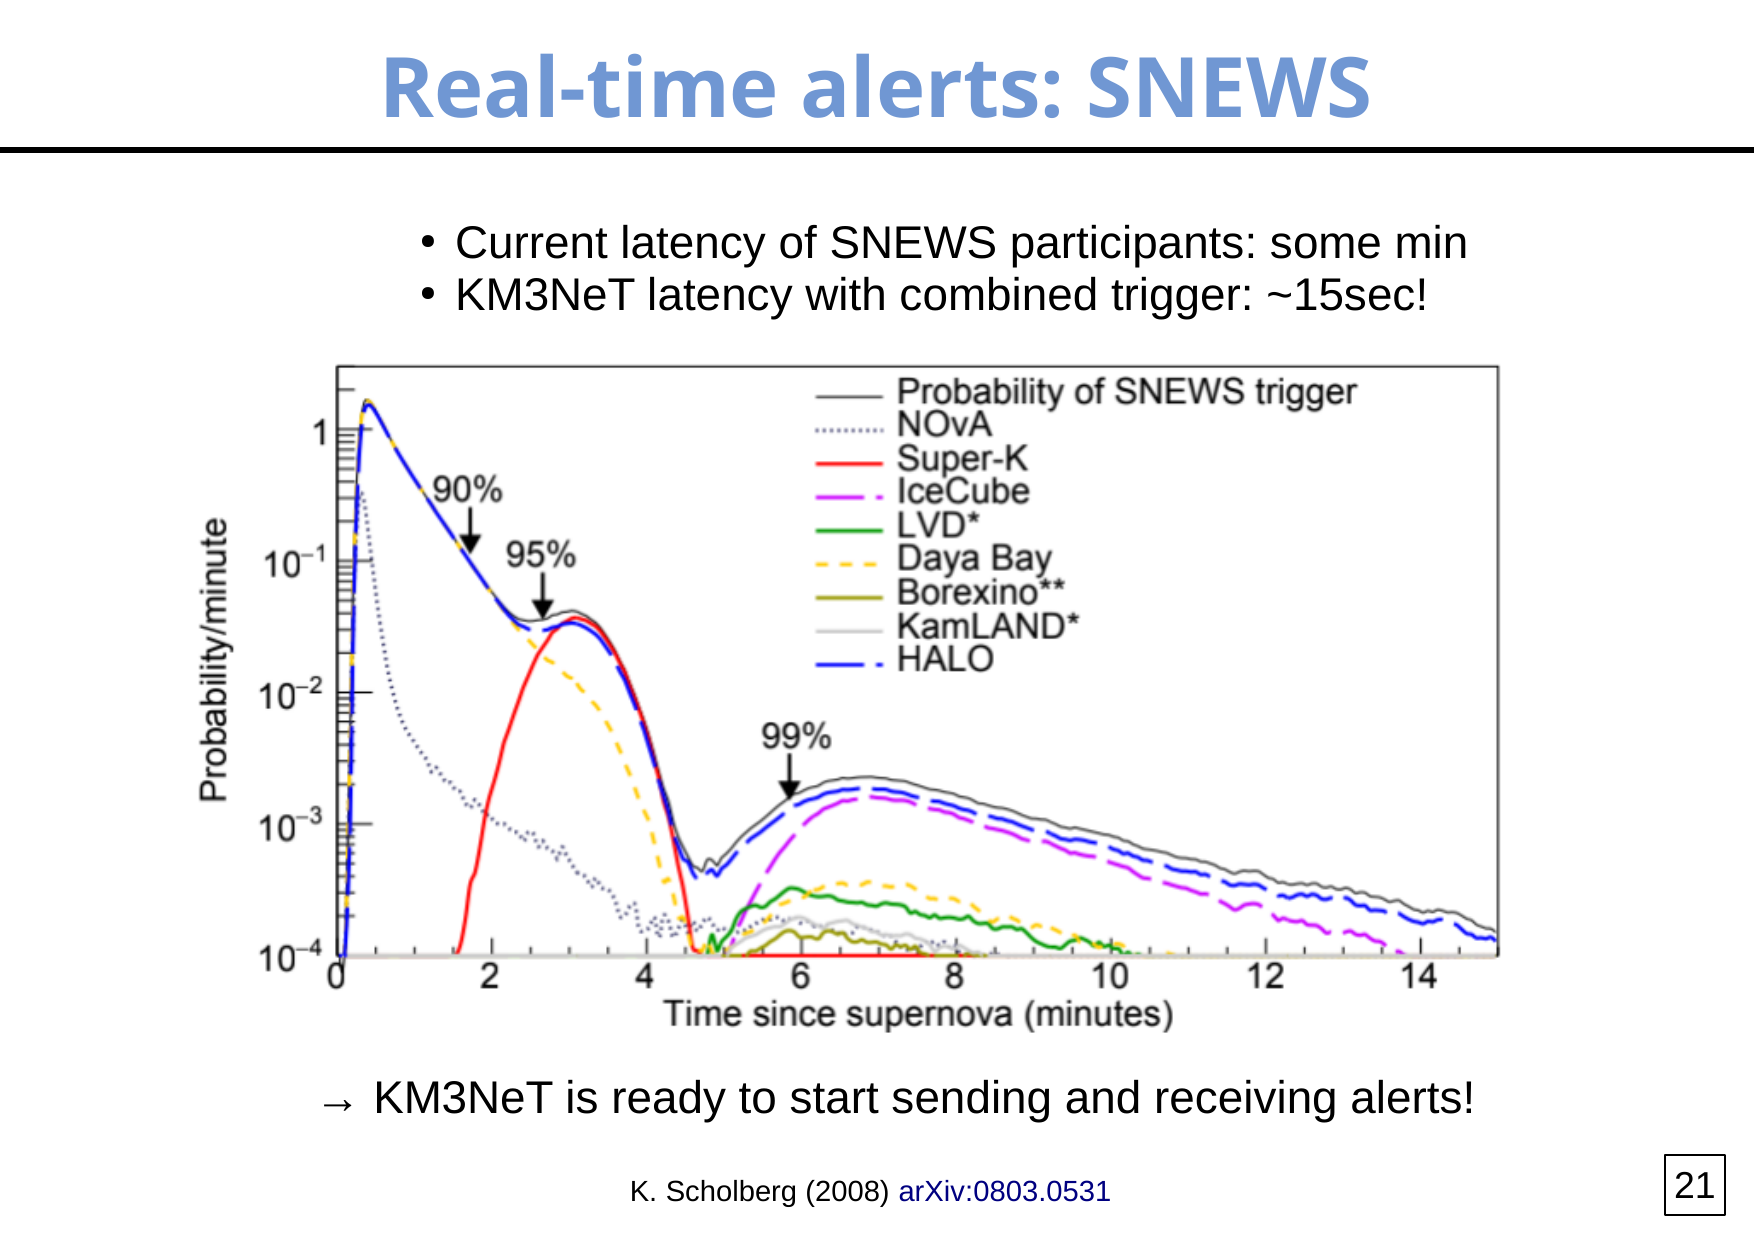

Real-time alerts: SNEWS
Current latency of SNEWS participants: some min
KM3NeT latency with combined trigger: ~15sec!
→ KM3NeT is ready to start sending and receiving alerts!
K. Scholberg (2008) arXiv:0803.0531
21